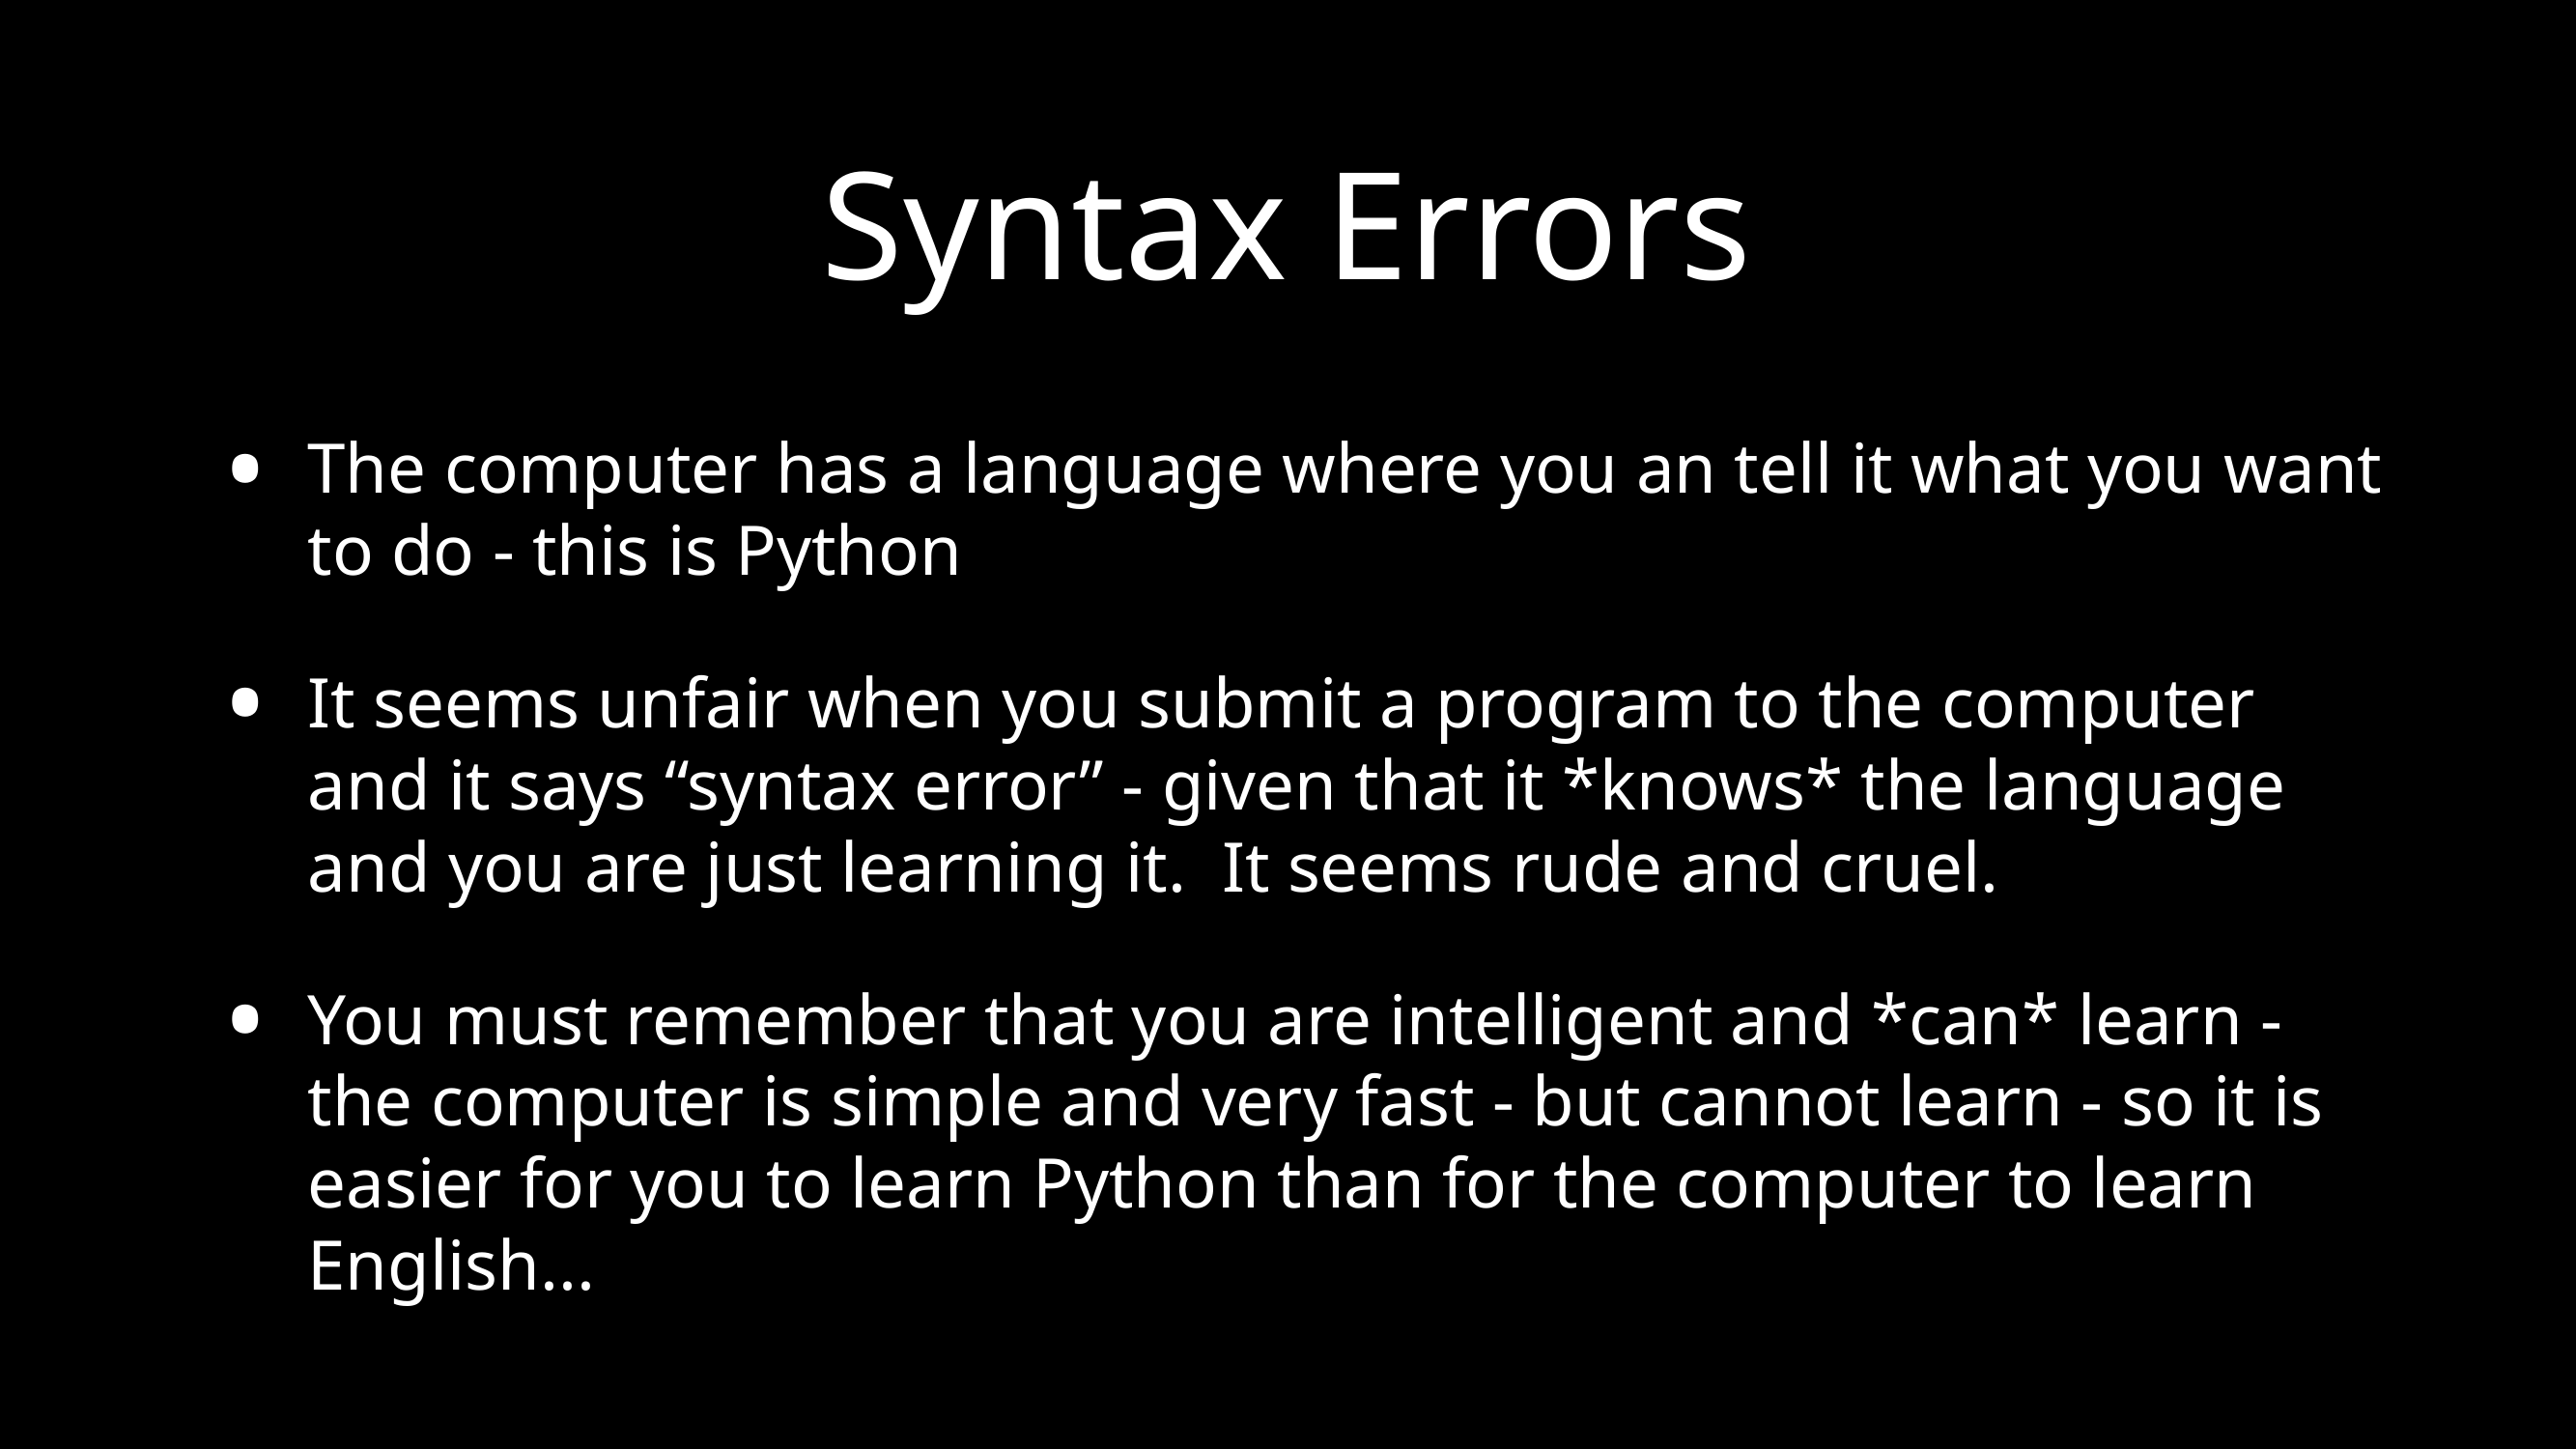

# Syntax Errors
The computer has a language where you an tell it what you want to do - this is Python
It seems unfair when you submit a program to the computer and it says “syntax error” - given that it *knows* the language and you are just learning it. It seems rude and cruel.
You must remember that you are intelligent and *can* learn - the computer is simple and very fast - but cannot learn - so it is easier for you to learn Python than for the computer to learn English...